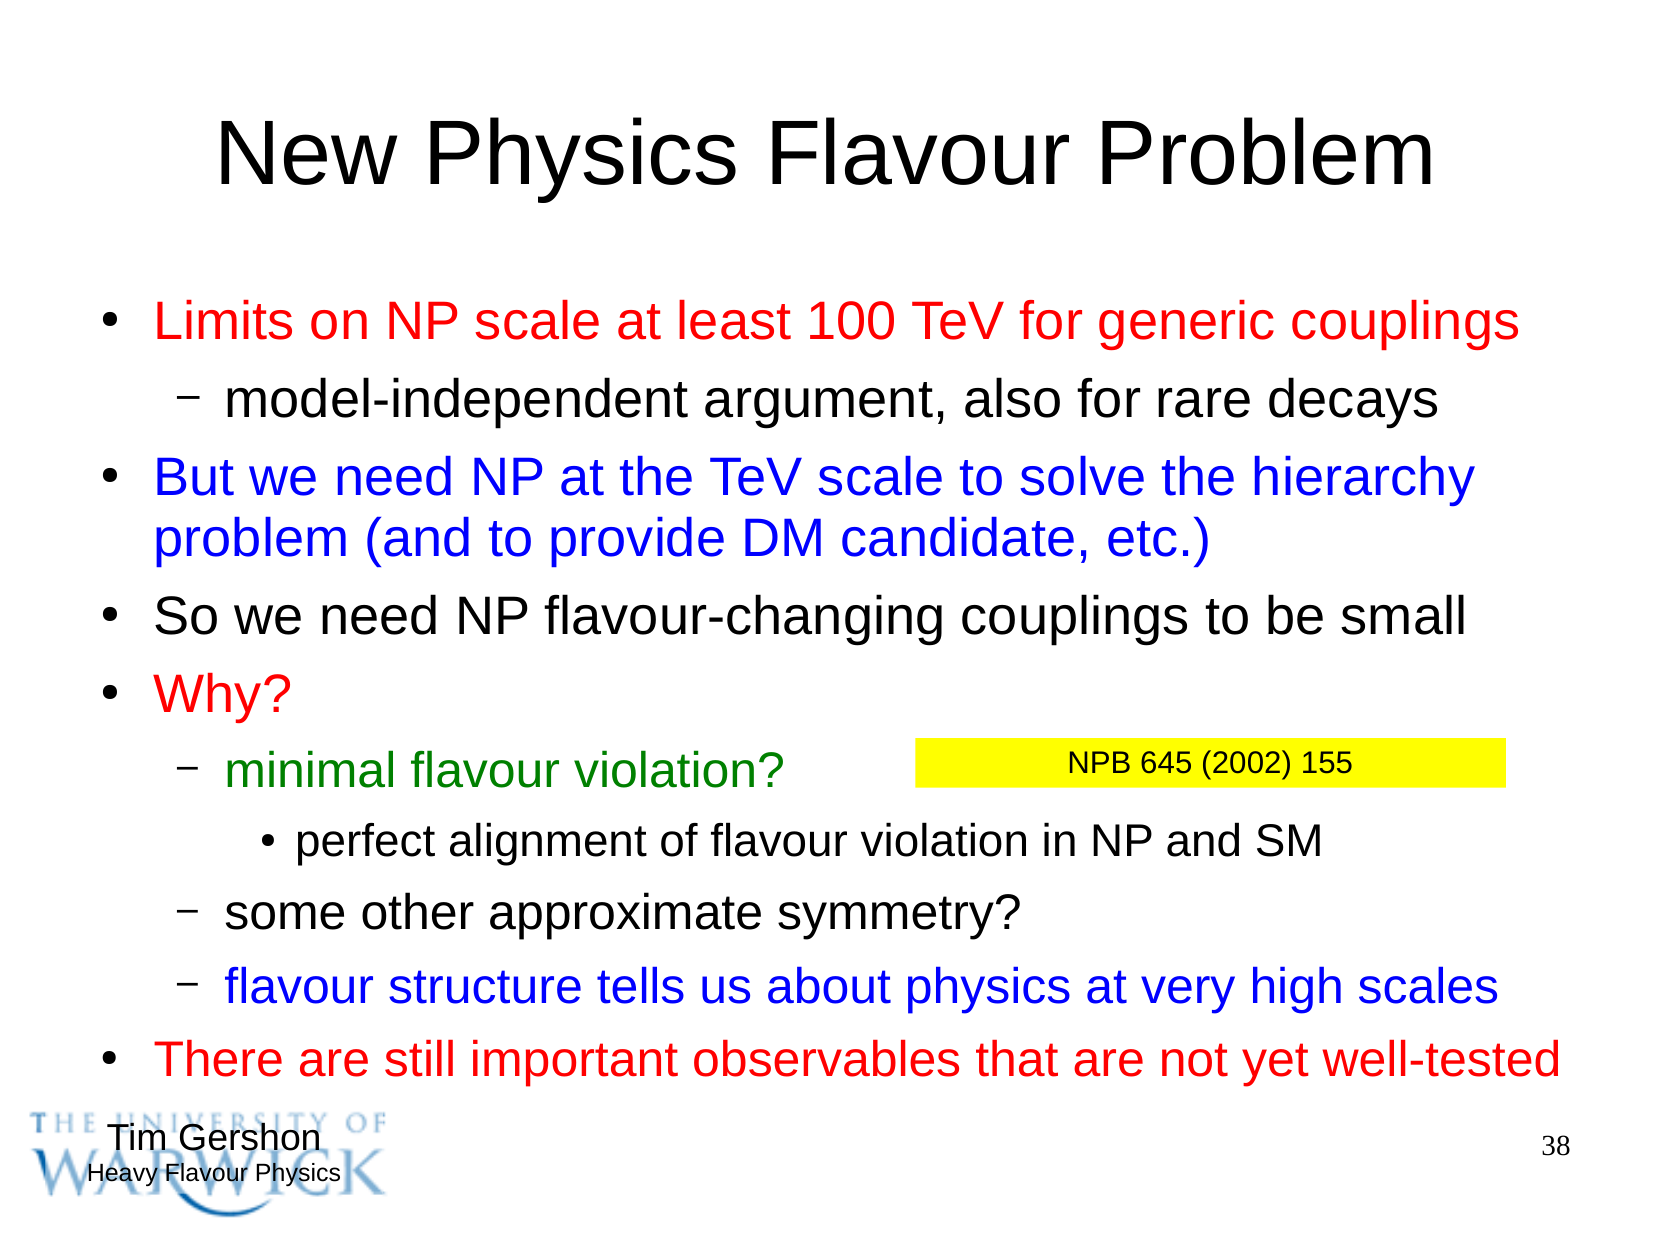

# New Physics Flavour Problem
Limits on NP scale at least 100 TeV for generic couplings
model-independent argument, also for rare decays
But we need NP at the TeV scale to solve the hierarchy problem (and to provide DM candidate, etc.)
So we need NP flavour-changing couplings to be small
Why?
minimal flavour violation?
perfect alignment of flavour violation in NP and SM
some other approximate symmetry?
flavour structure tells us about physics at very high scales
There are still important observables that are not yet well-tested
NPB 645 (2002) 155
Tim Gershon
Heavy Flavour Physics
38